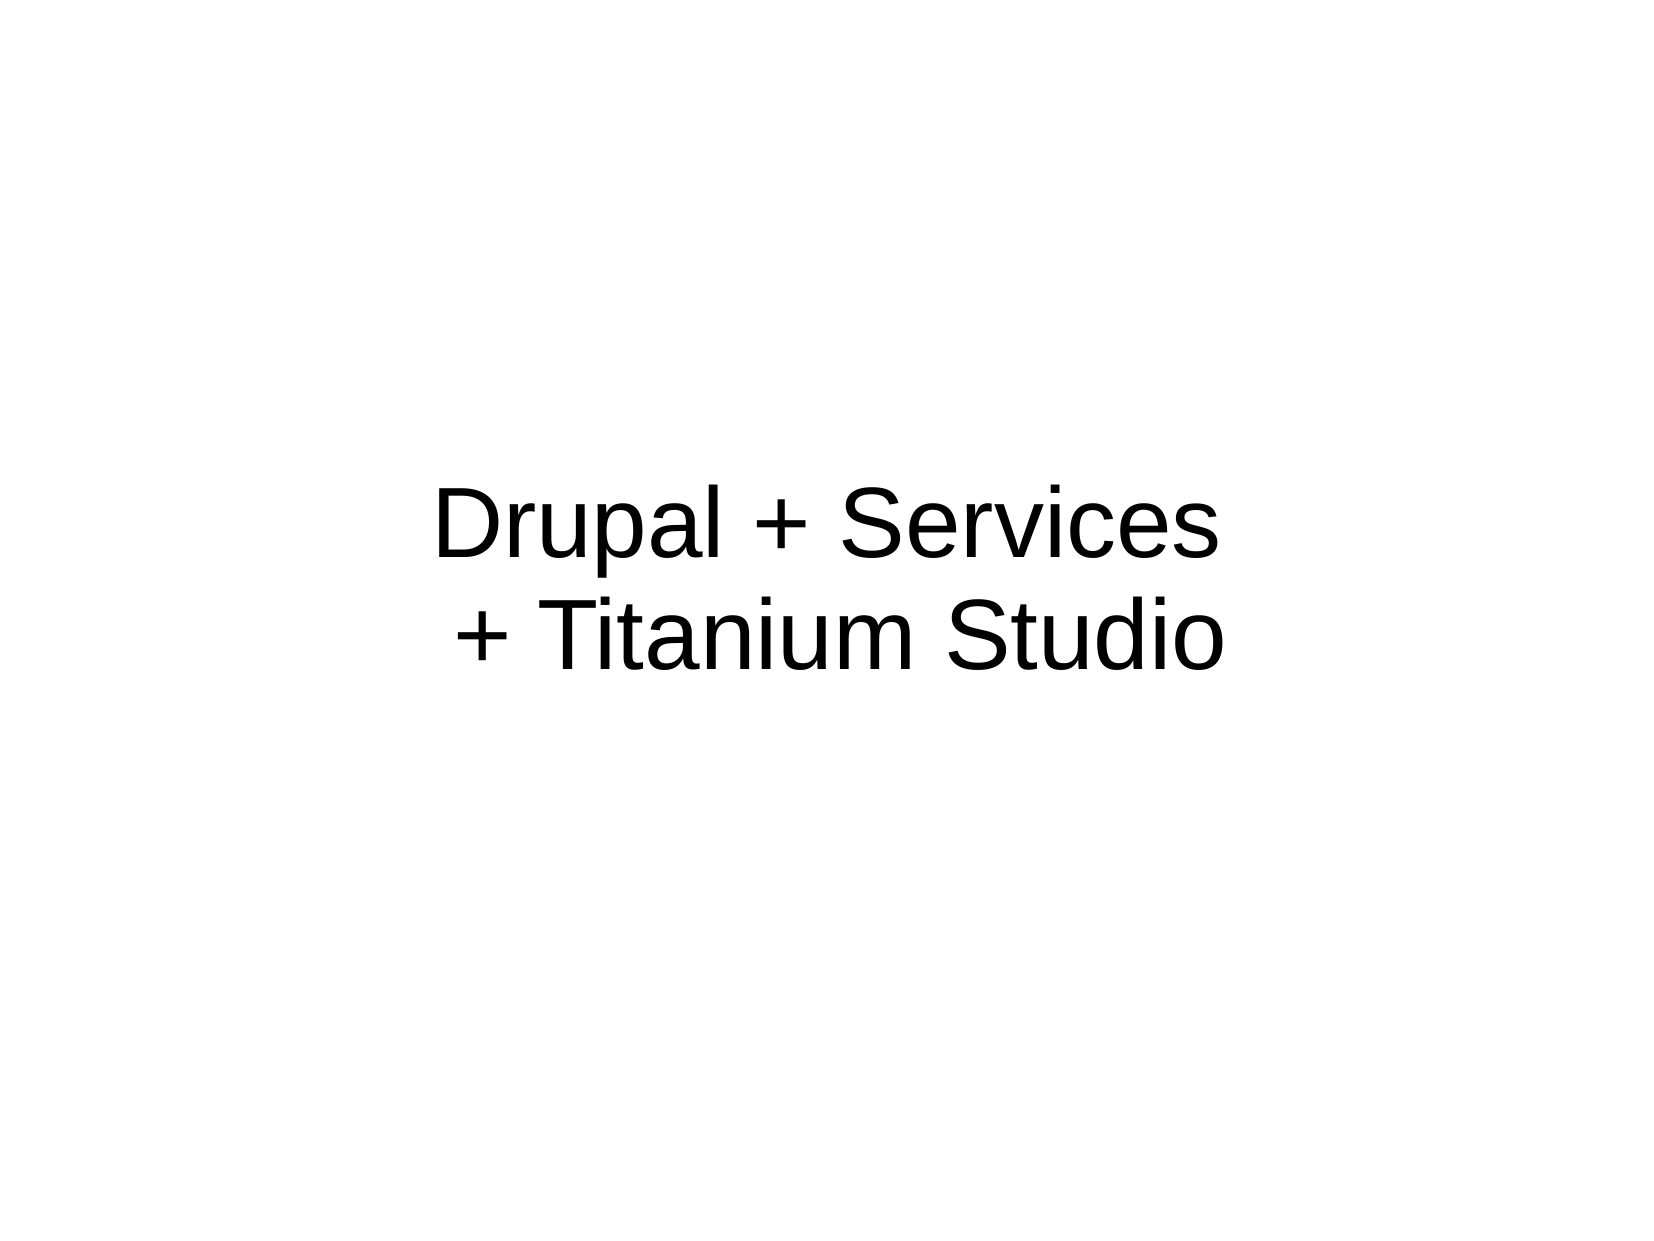

# Drupal + Services
 + Titanium Studio